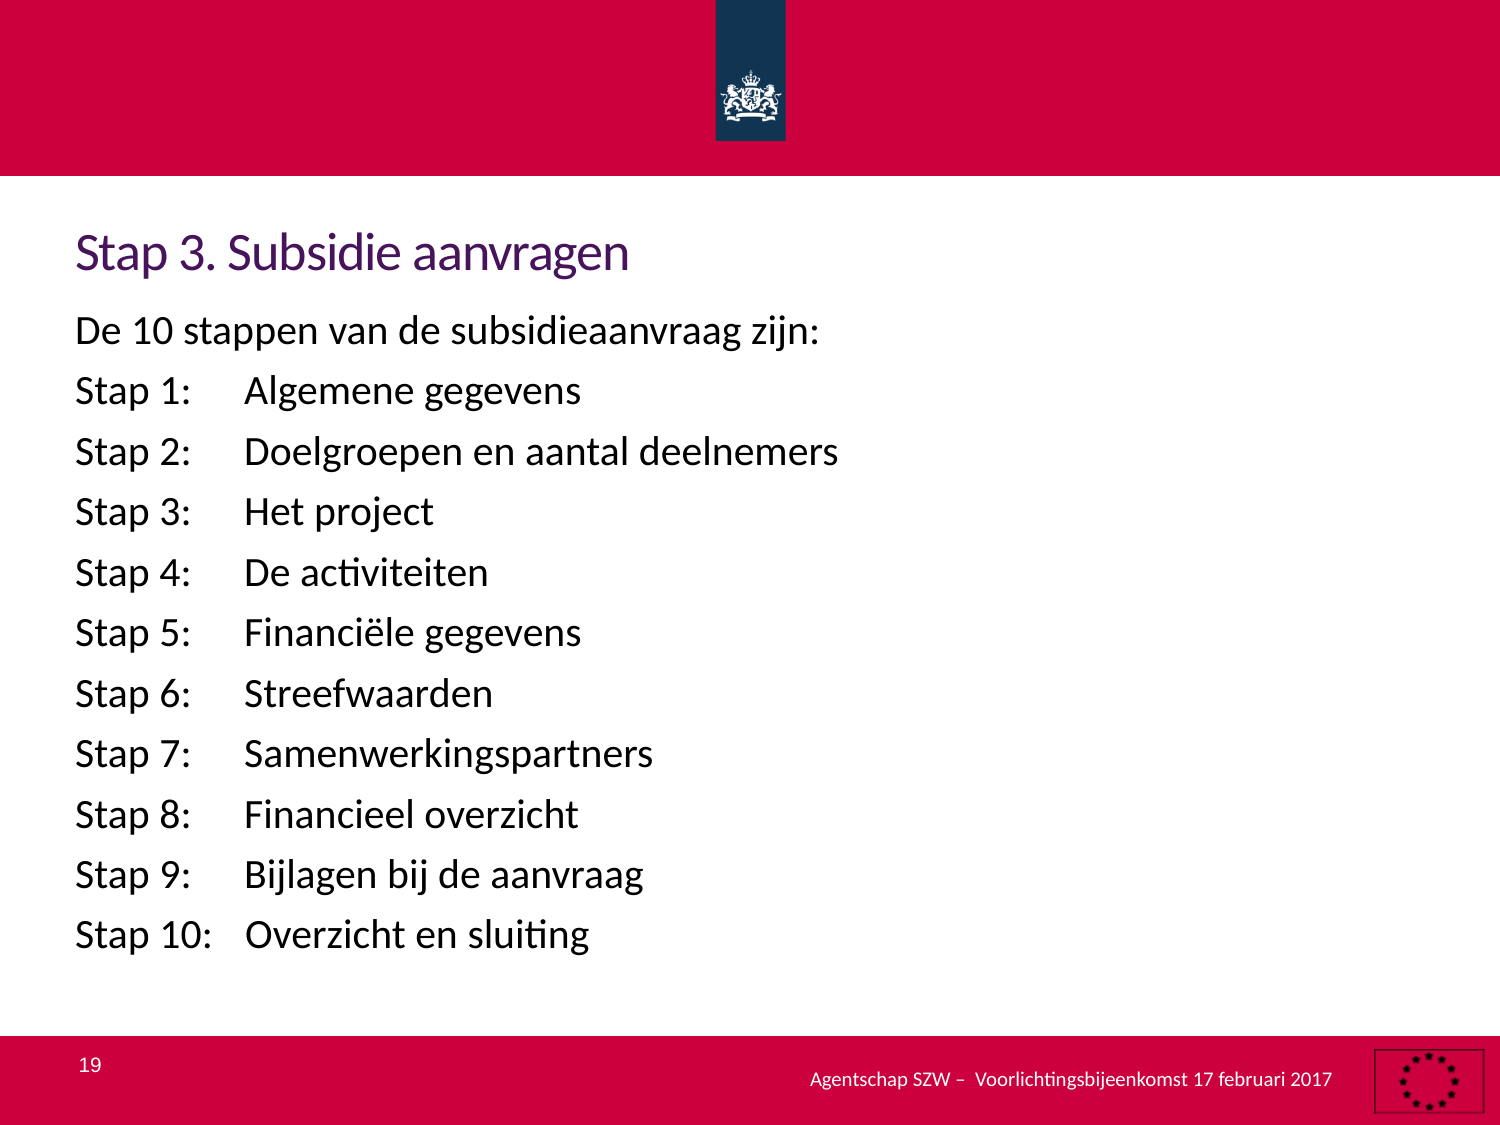

# Stap 3. Subsidie aanvragen
De 10 stappen van de subsidieaanvraag zijn:
Stap 1: 	 Algemene gegevens
Stap 2: 	 Doelgroepen en aantal deelnemers
Stap 3: 	 Het project
Stap 4:	 De activiteiten
Stap 5:	 Financiële gegevens
Stap 6:	 Streefwaarden
Stap 7:	 Samenwerkingspartners
Stap 8:	 Financieel overzicht
Stap 9:	 Bijlagen bij de aanvraag
Stap 10: Overzicht en sluiting
Agentschap SZW – Voorlichtingsbijeenkomst 17 februari 2017